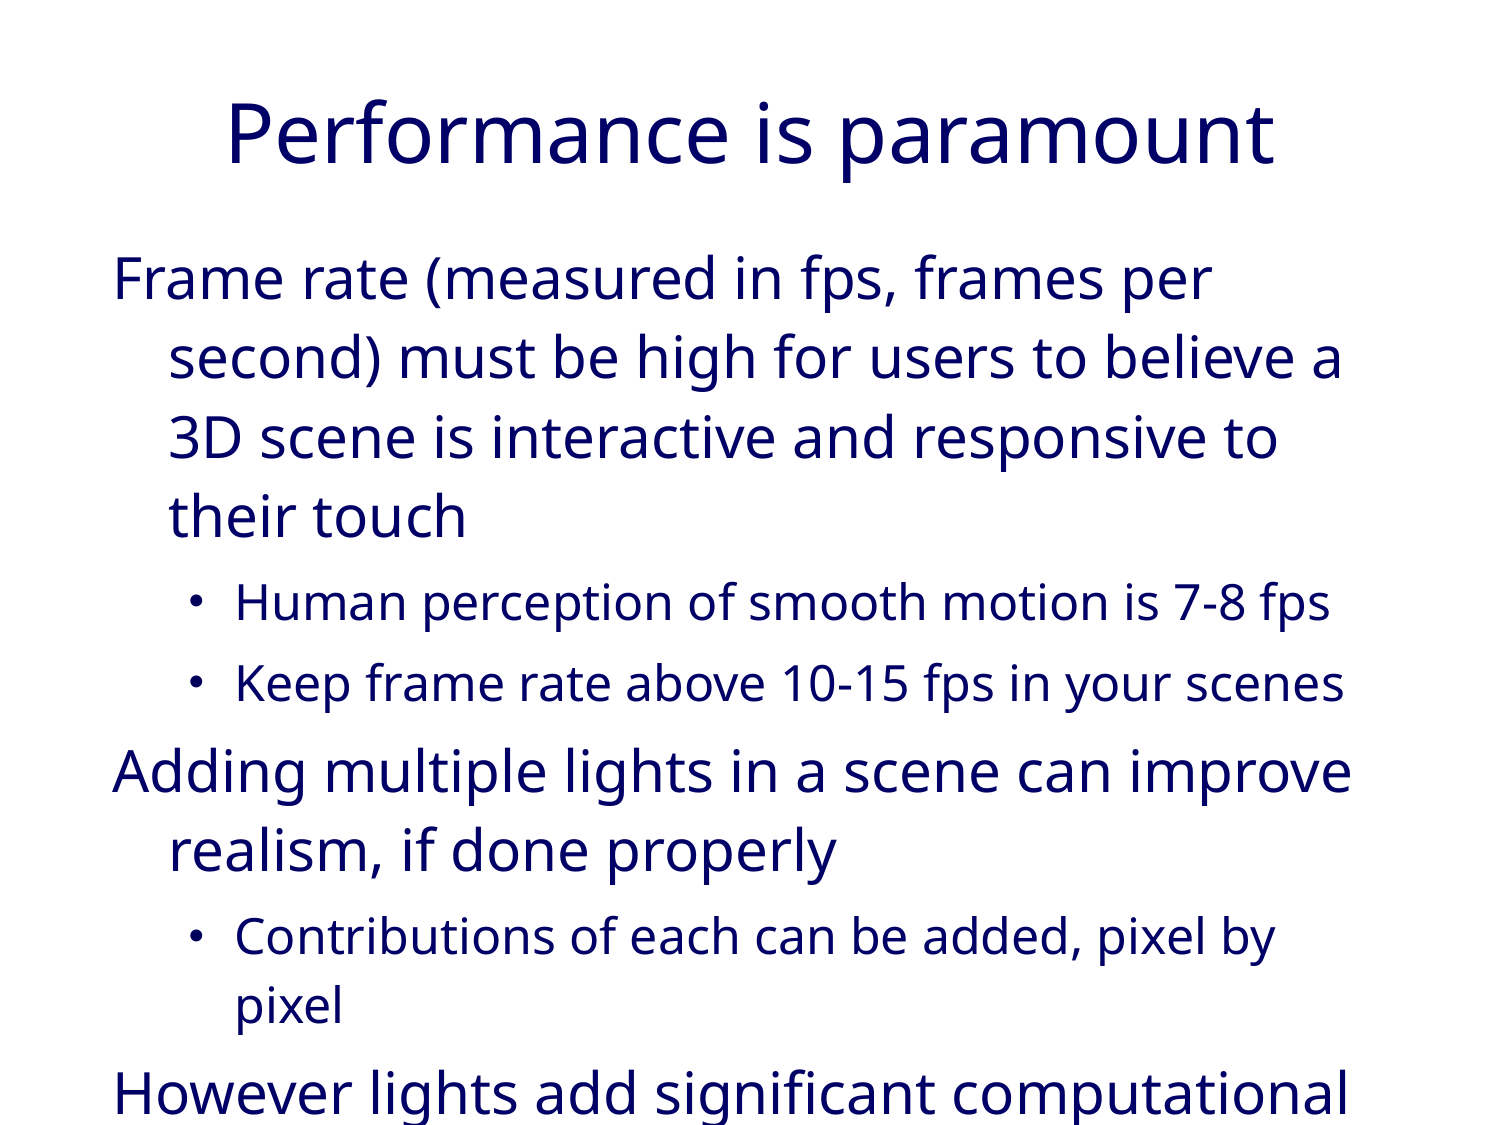

# Performance is paramount
Frame rate (measured in fps, frames per second) must be high for users to believe a 3D scene is interactive and responsive to their touch
Human perception of smooth motion is 7-8 fps
Keep frame rate above 10-15 fps in your scenes
Adding multiple lights in a scene can improve realism, if done properly
Contributions of each can be added, pixel by pixel
However lights add significant computational cost, doubling/tripling/etc. rendering overhead
Thus light management requires careful control